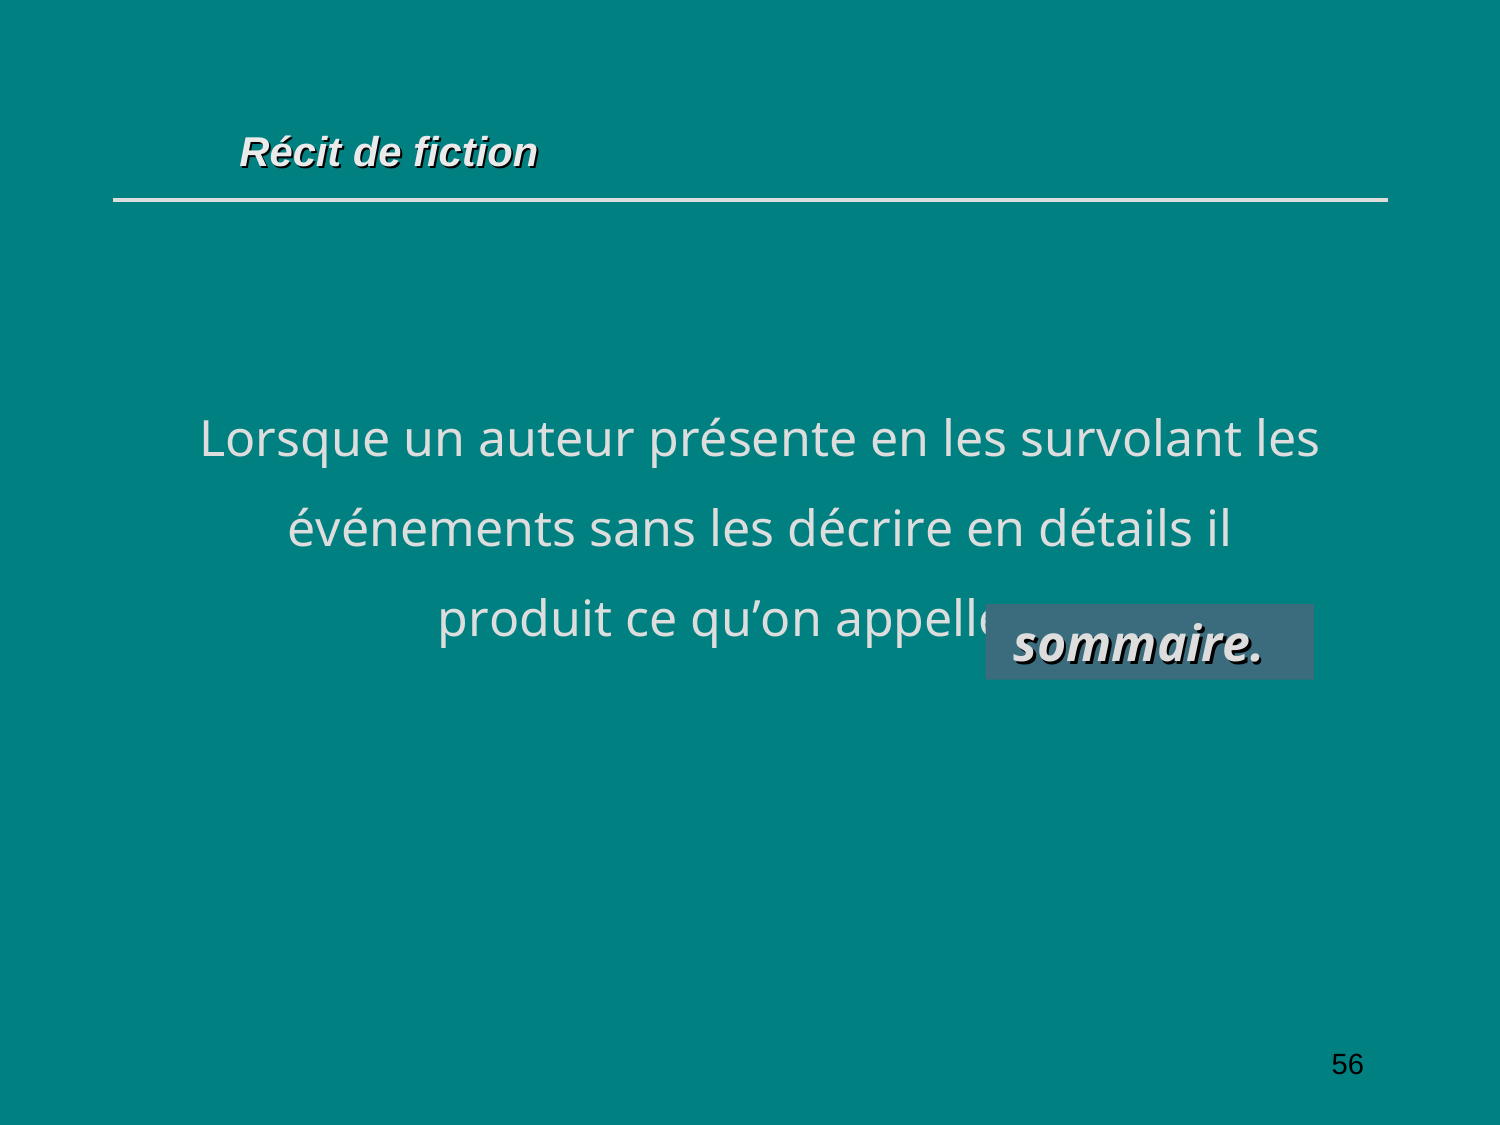

Récit de fiction
Lorsque un auteur présente en les survolant les événements sans les décrire en détails il produit ce qu’on appelle un
 sommaire.
56